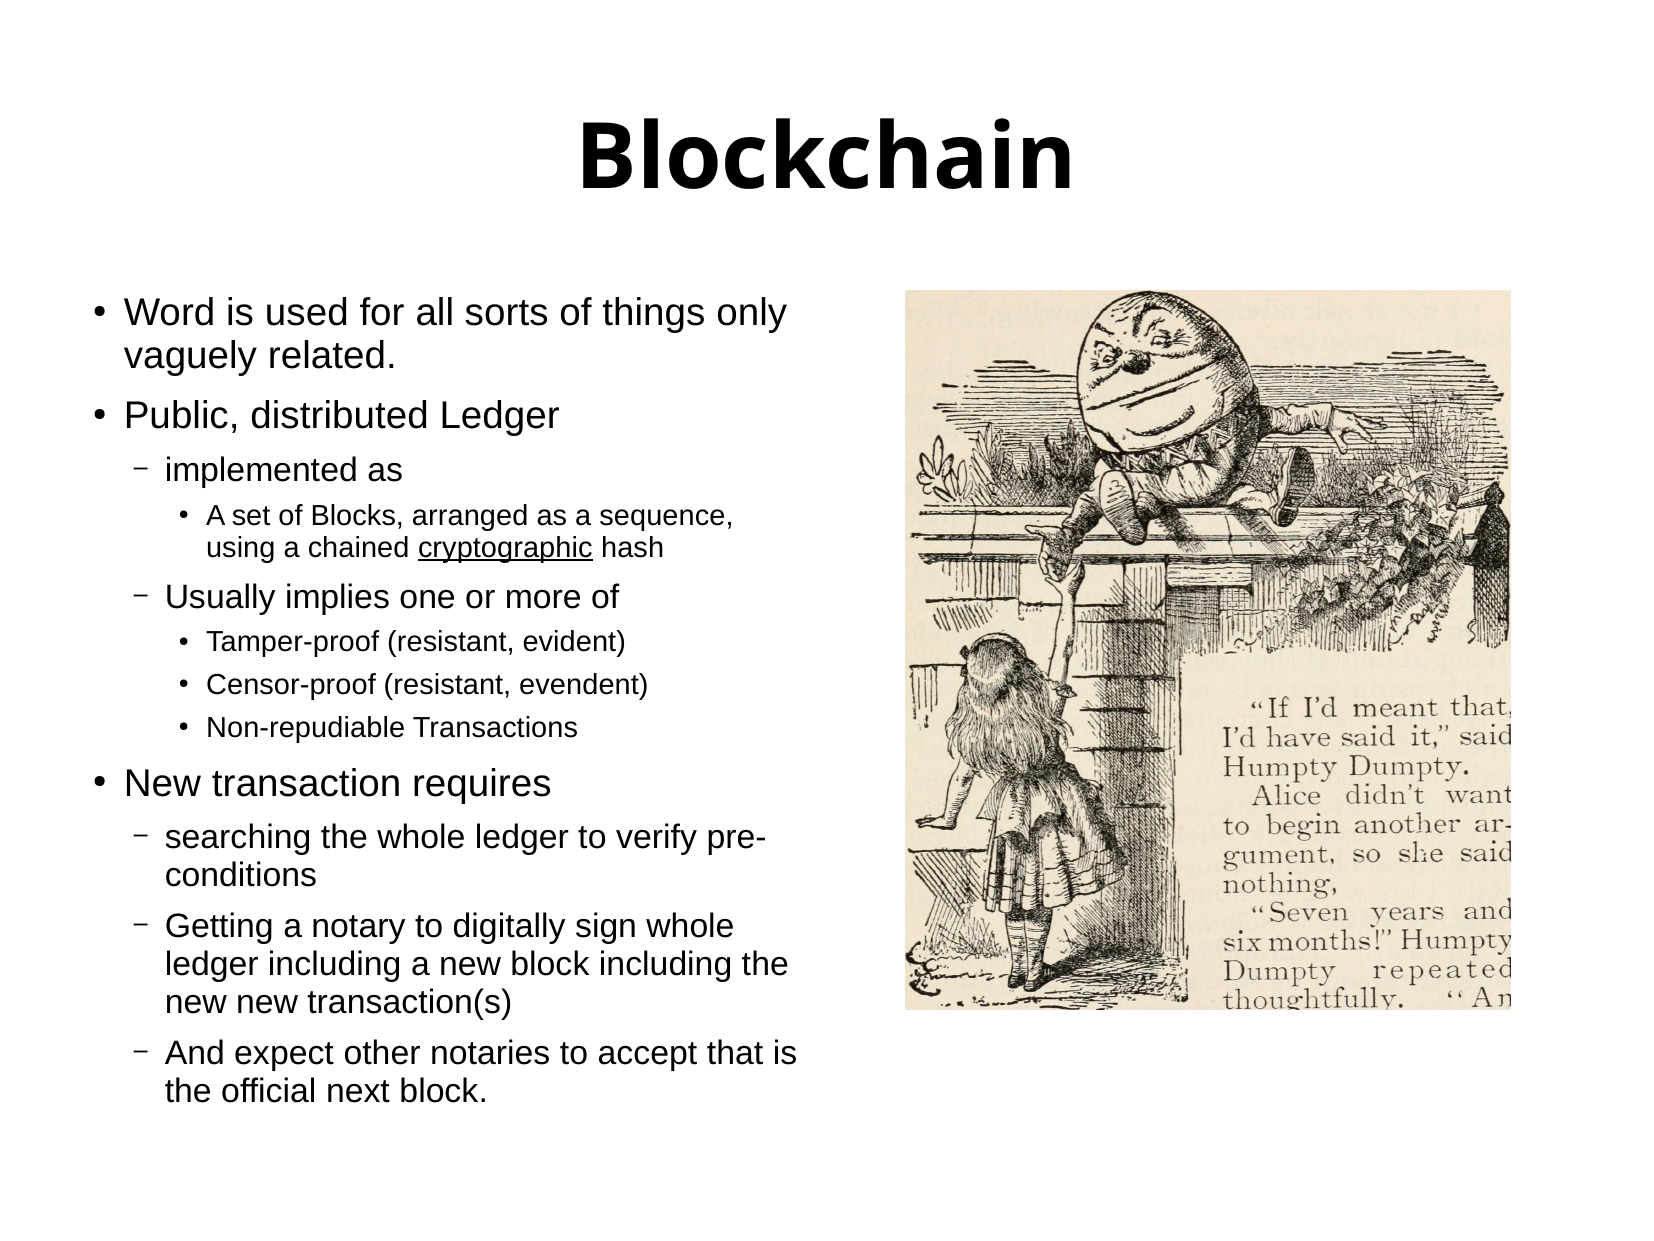

# Blockchain
Word is used for all sorts of things only vaguely related.
Public, distributed Ledger
implemented as
A set of Blocks, arranged as a sequence, using a chained cryptographic hash
Usually implies one or more of
Tamper-proof (resistant, evident)
Censor-proof (resistant, evendent)
Non-repudiable Transactions
New transaction requires
searching the whole ledger to verify pre-conditions
Getting a notary to digitally sign whole ledger including a new block including the new new transaction(s)
And expect other notaries to accept that is the official next block.